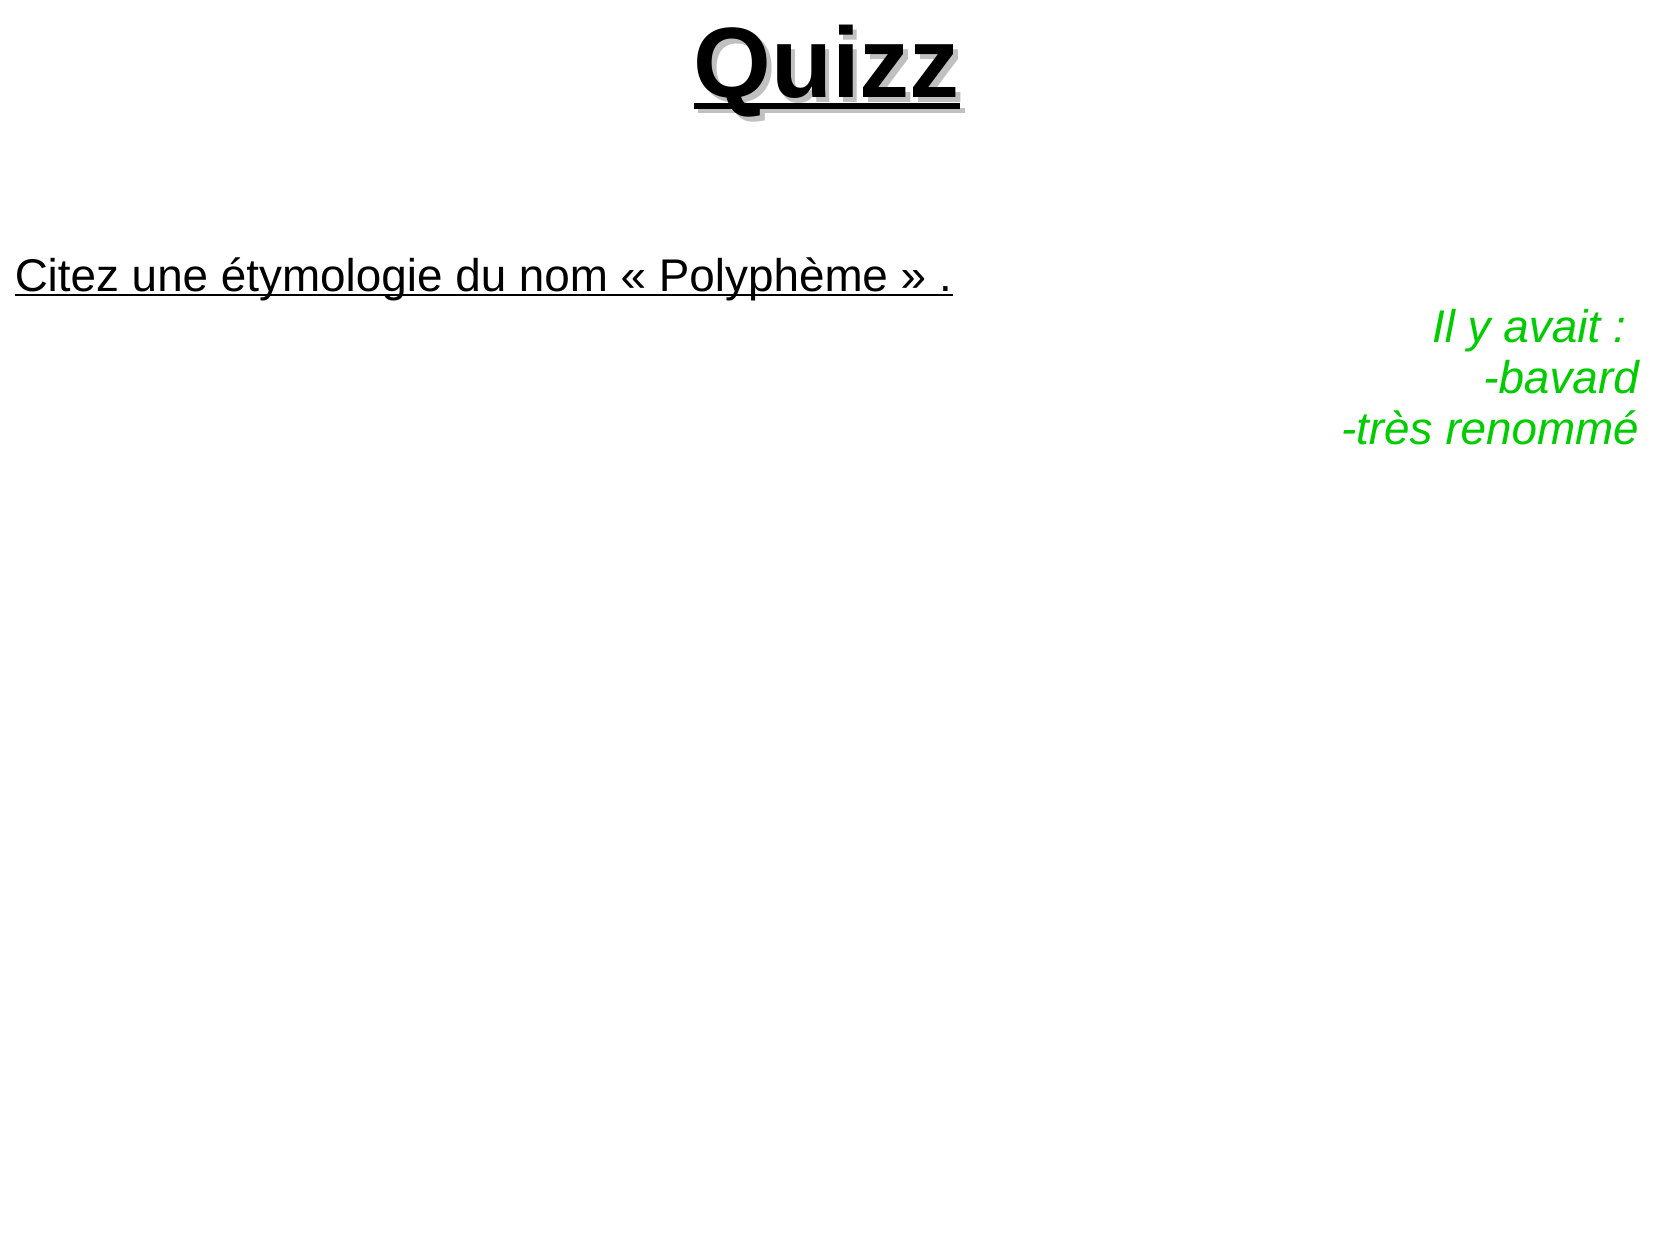

Quizz
Citez une étymologie du nom « Polyphème » .
Il y avait :
-bavard
-très renommé